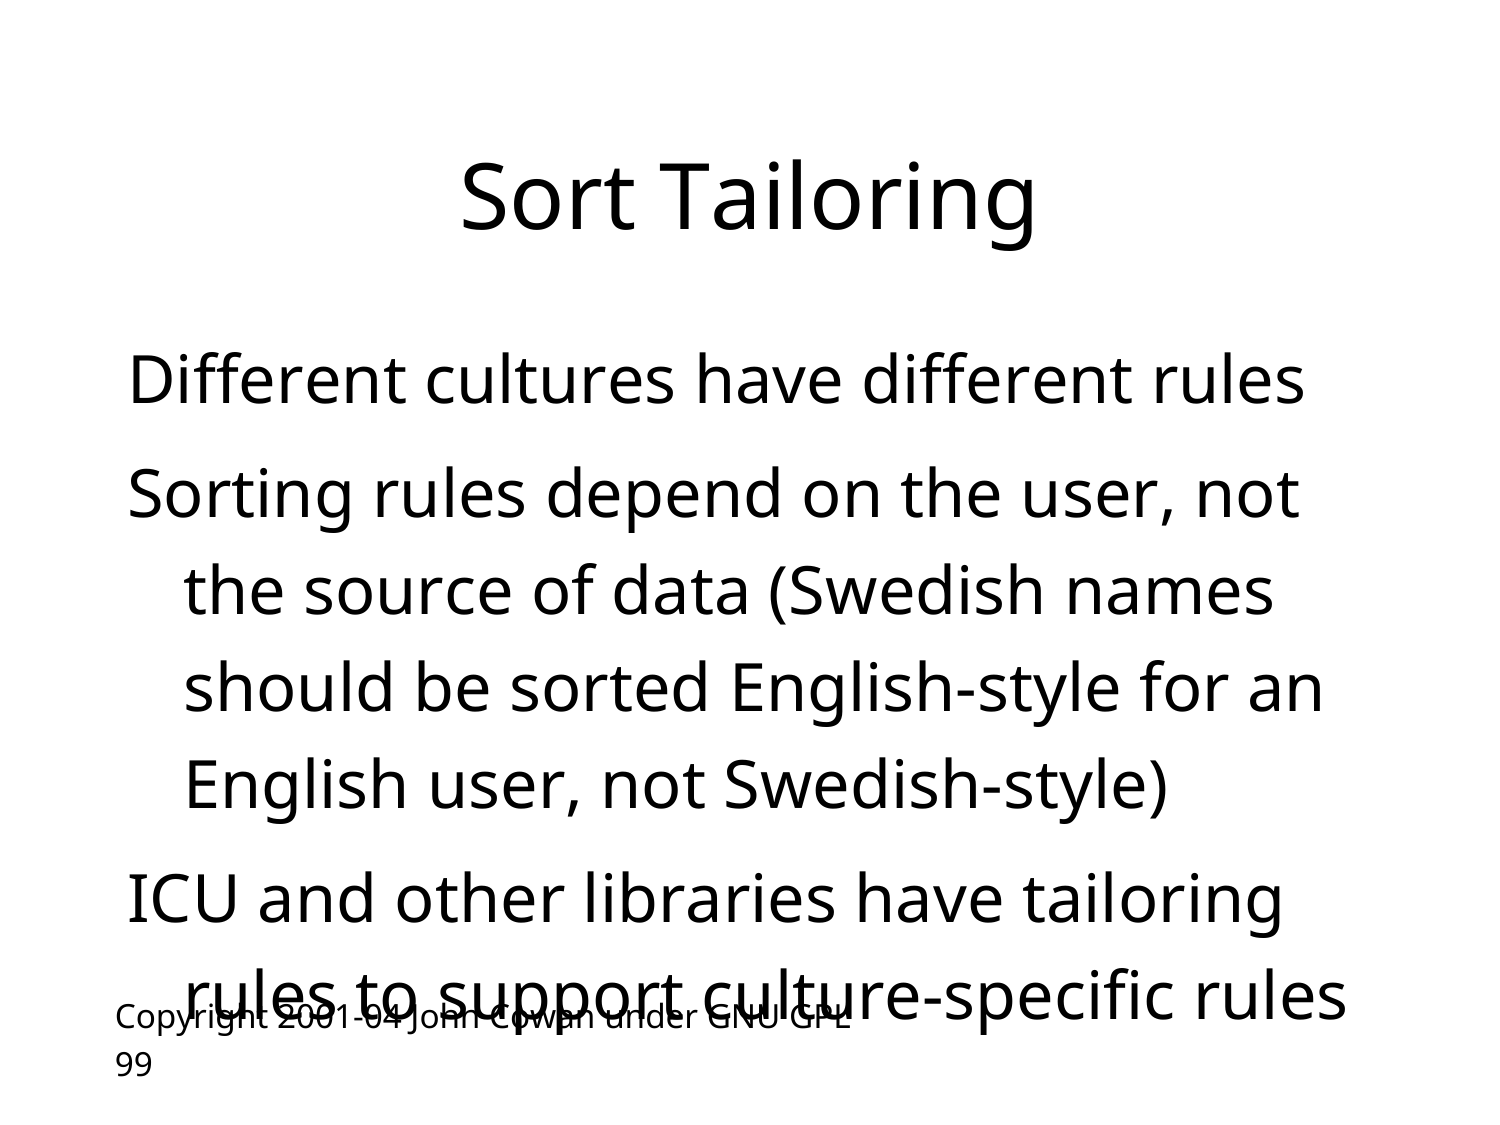

# Sort Tailoring
Different cultures have different rules
Sorting rules depend on the user, not the source of data (Swedish names should be sorted English-style for an English user, not Swedish-style)
ICU and other libraries have tailoring rules to support culture-specific rules